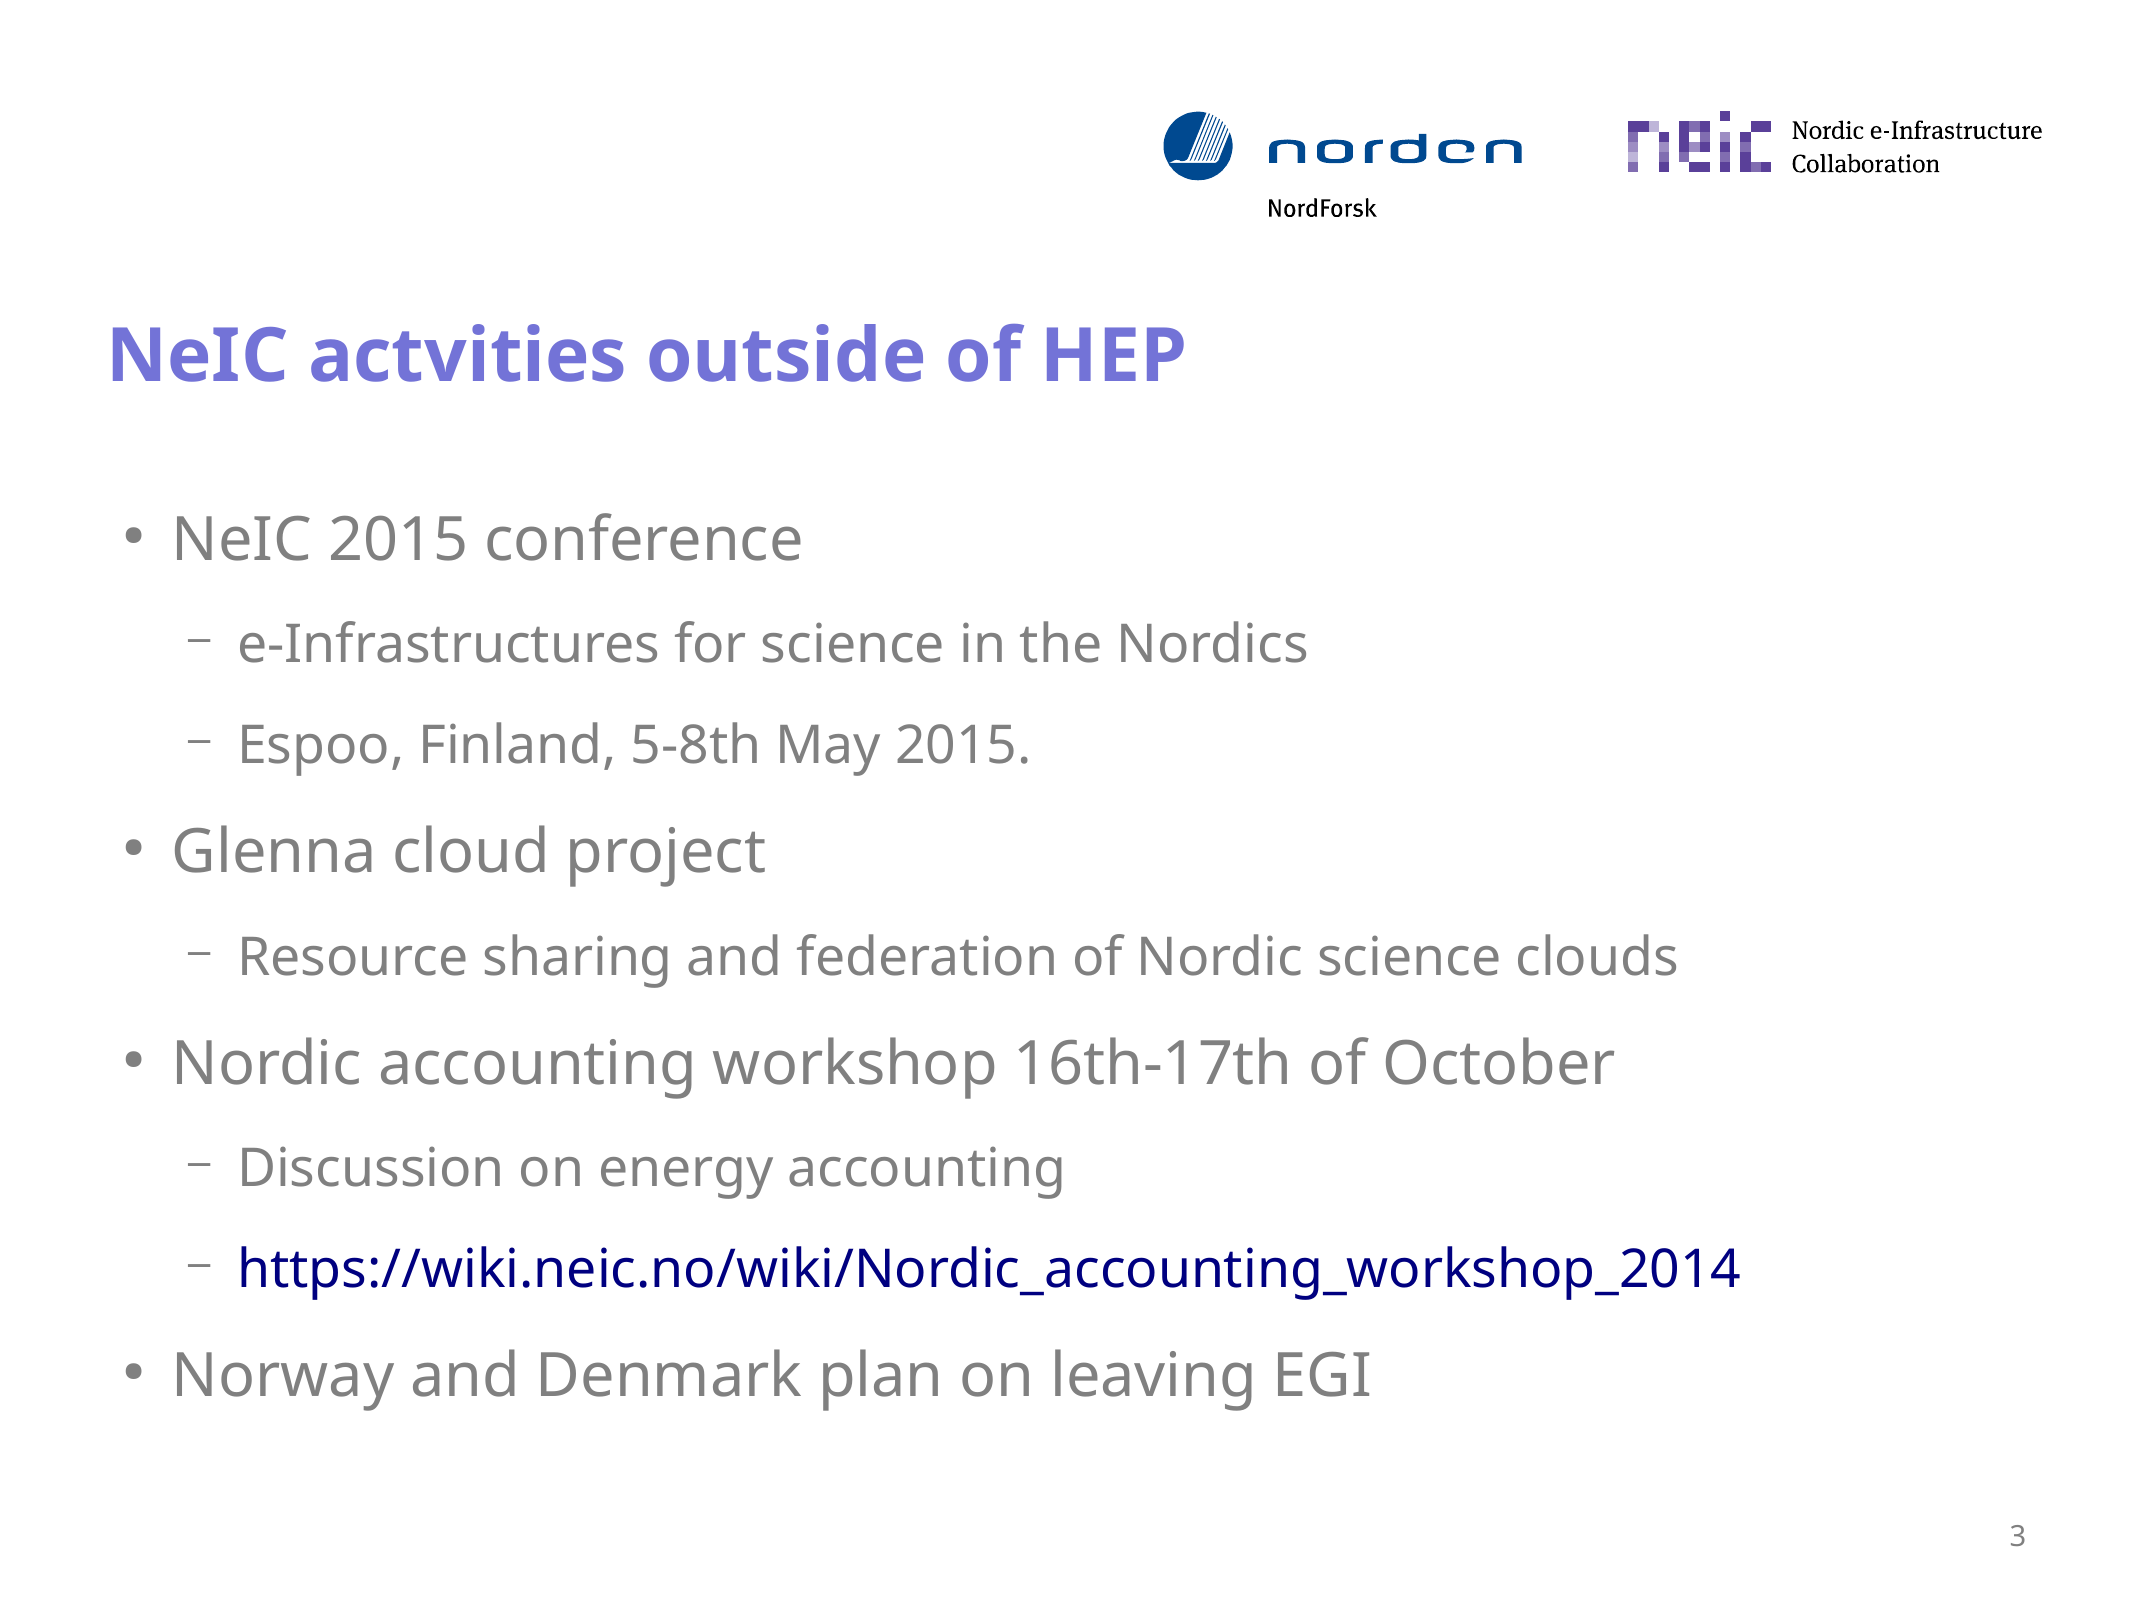

# NeIC actvities outside of HEP
NeIC 2015 conference
e-Infrastructures for science in the Nordics
Espoo, Finland, 5-8th May 2015.
Glenna cloud project
Resource sharing and federation of Nordic science clouds
Nordic accounting workshop 16th-17th of October
Discussion on energy accounting
https://wiki.neic.no/wiki/Nordic_accounting_workshop_2014
Norway and Denmark plan on leaving EGI
3